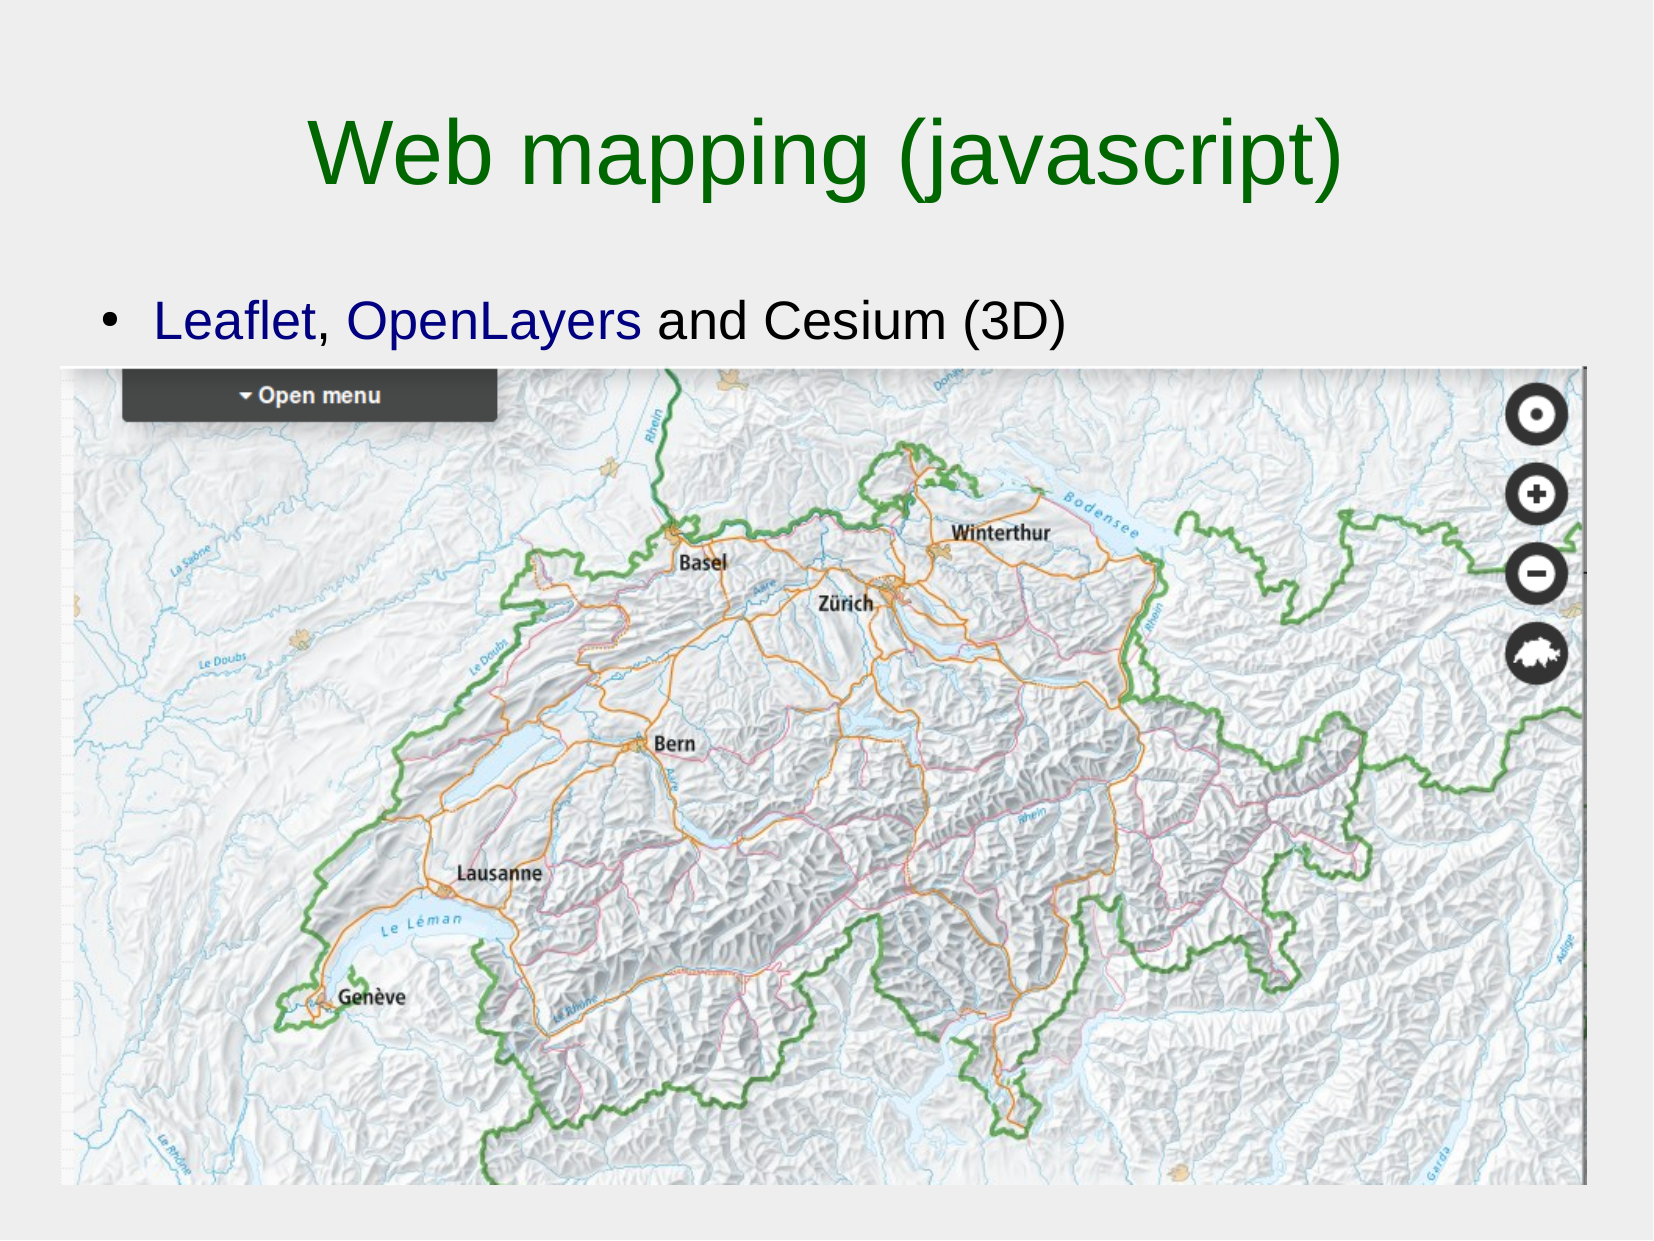

# Web mapping (javascript)
Leaflet, OpenLayers and Cesium (3D)